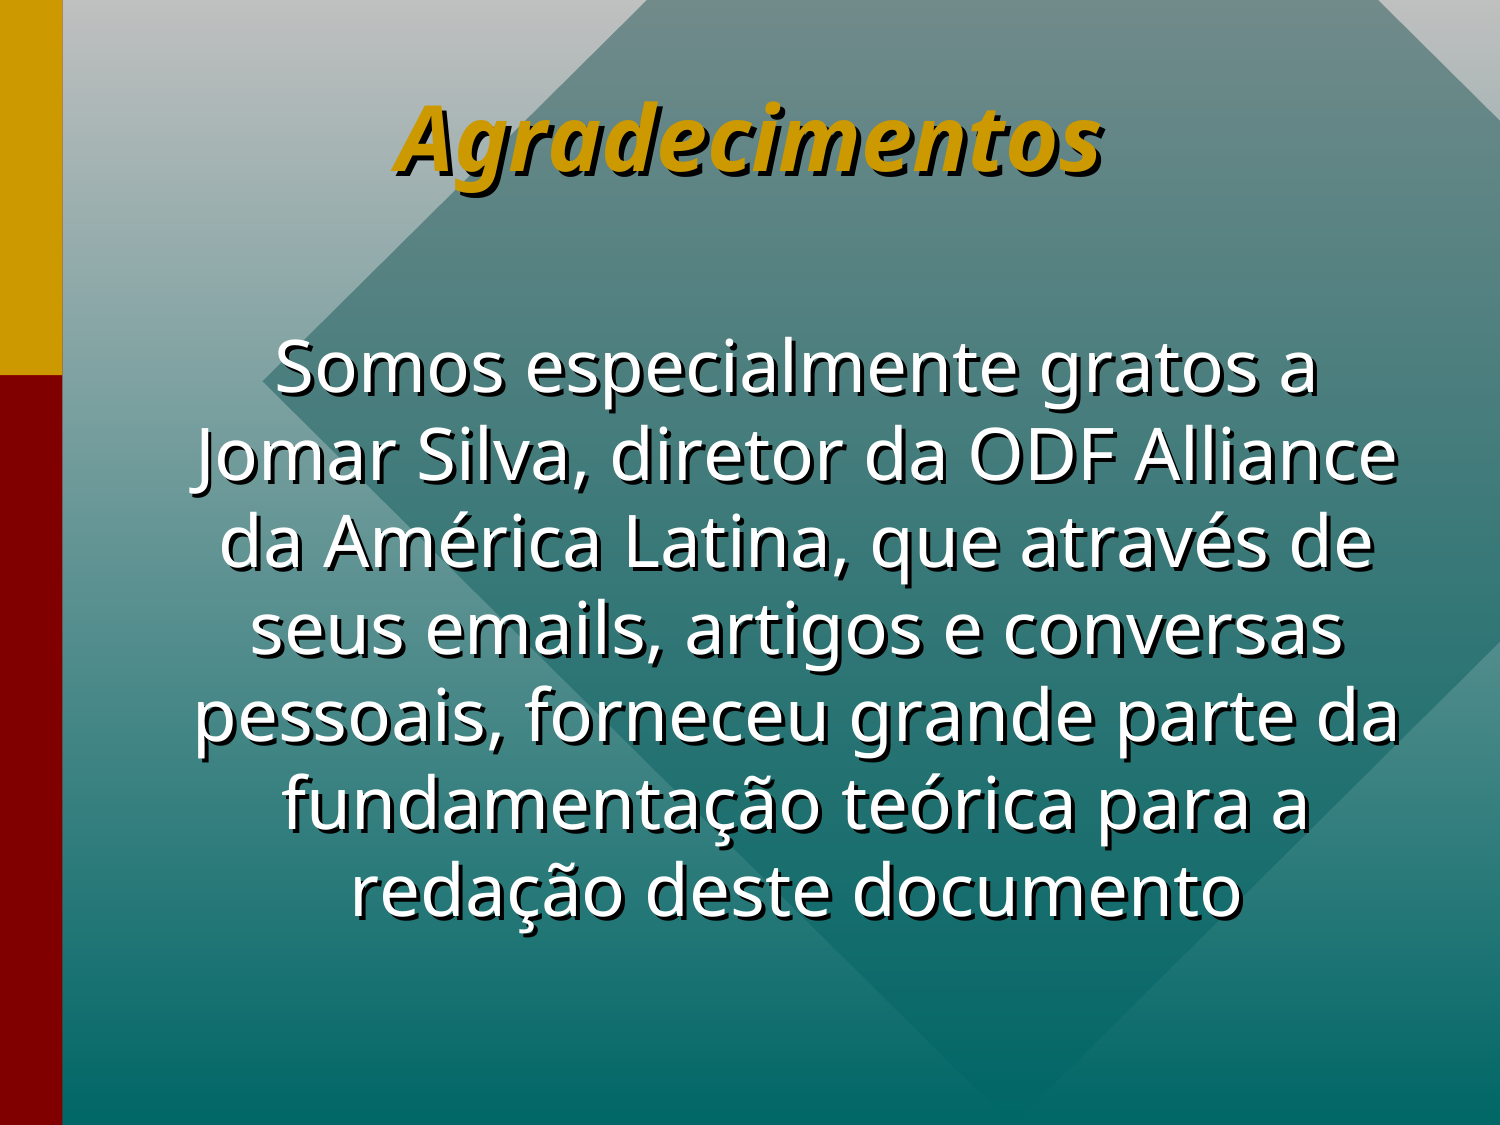

# Agradecimentos
Somos especialmente gratos a Jomar Silva, diretor da ODF Alliance da América Latina, que através de seus emails, artigos e conversas pessoais, forneceu grande parte da fundamentação teórica para a redação deste documento